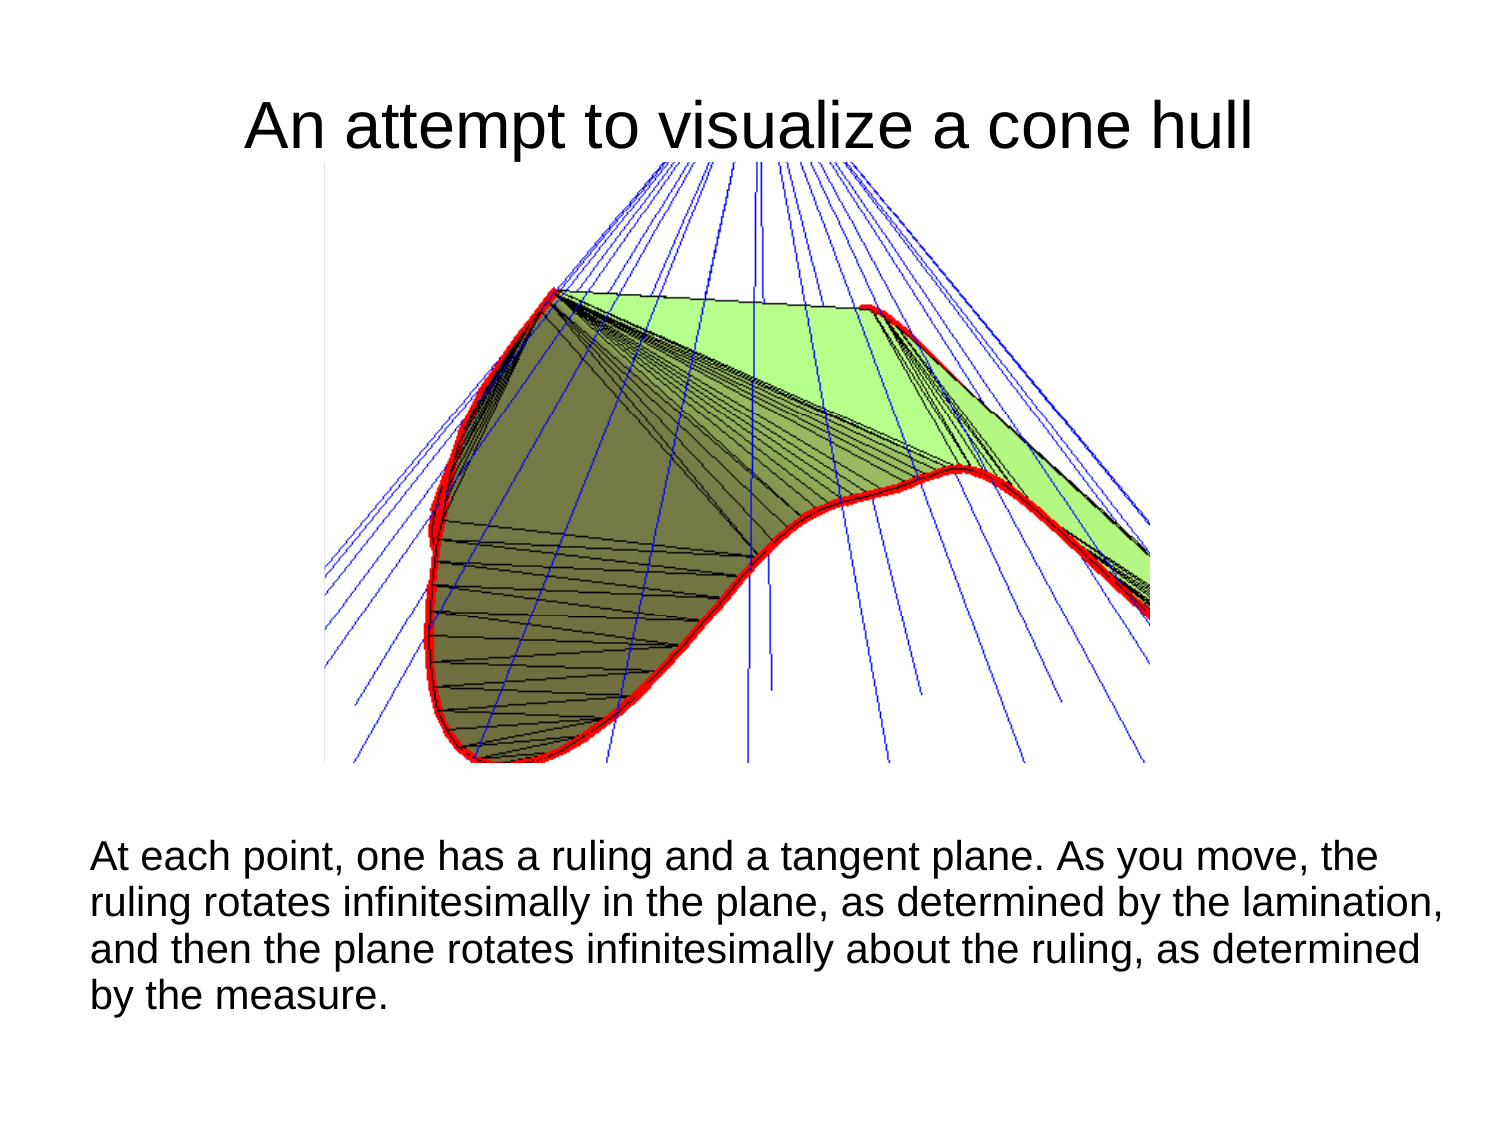

# An attempt to visualize a cone hull
At each point, one has a ruling and a tangent plane. As you move, the ruling rotates infinitesimally in the plane, as determined by the lamination, and then the plane rotates infinitesimally about the ruling, as determined by the measure.